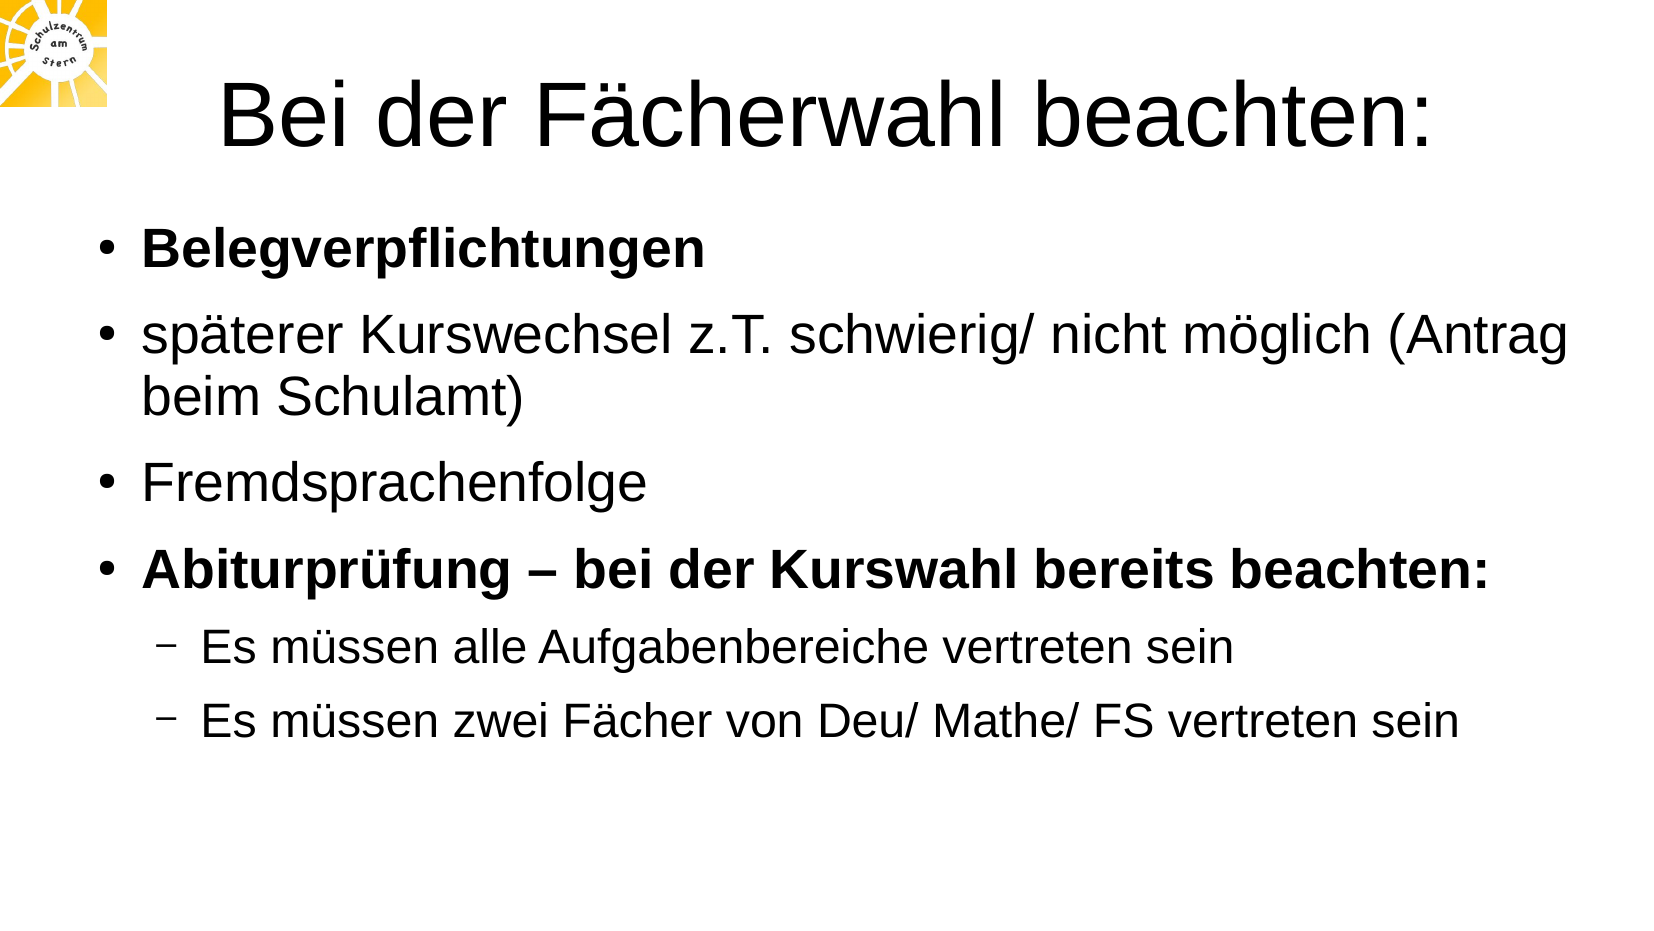

# Bei der Fächerwahl beachten:
Belegverpflichtungen
späterer Kurswechsel z.T. schwierig/ nicht möglich (Antrag beim Schulamt)
Fremdsprachenfolge
Abiturprüfung – bei der Kurswahl bereits beachten:
Es müssen alle Aufgabenbereiche vertreten sein
Es müssen zwei Fächer von Deu/ Mathe/ FS vertreten sein